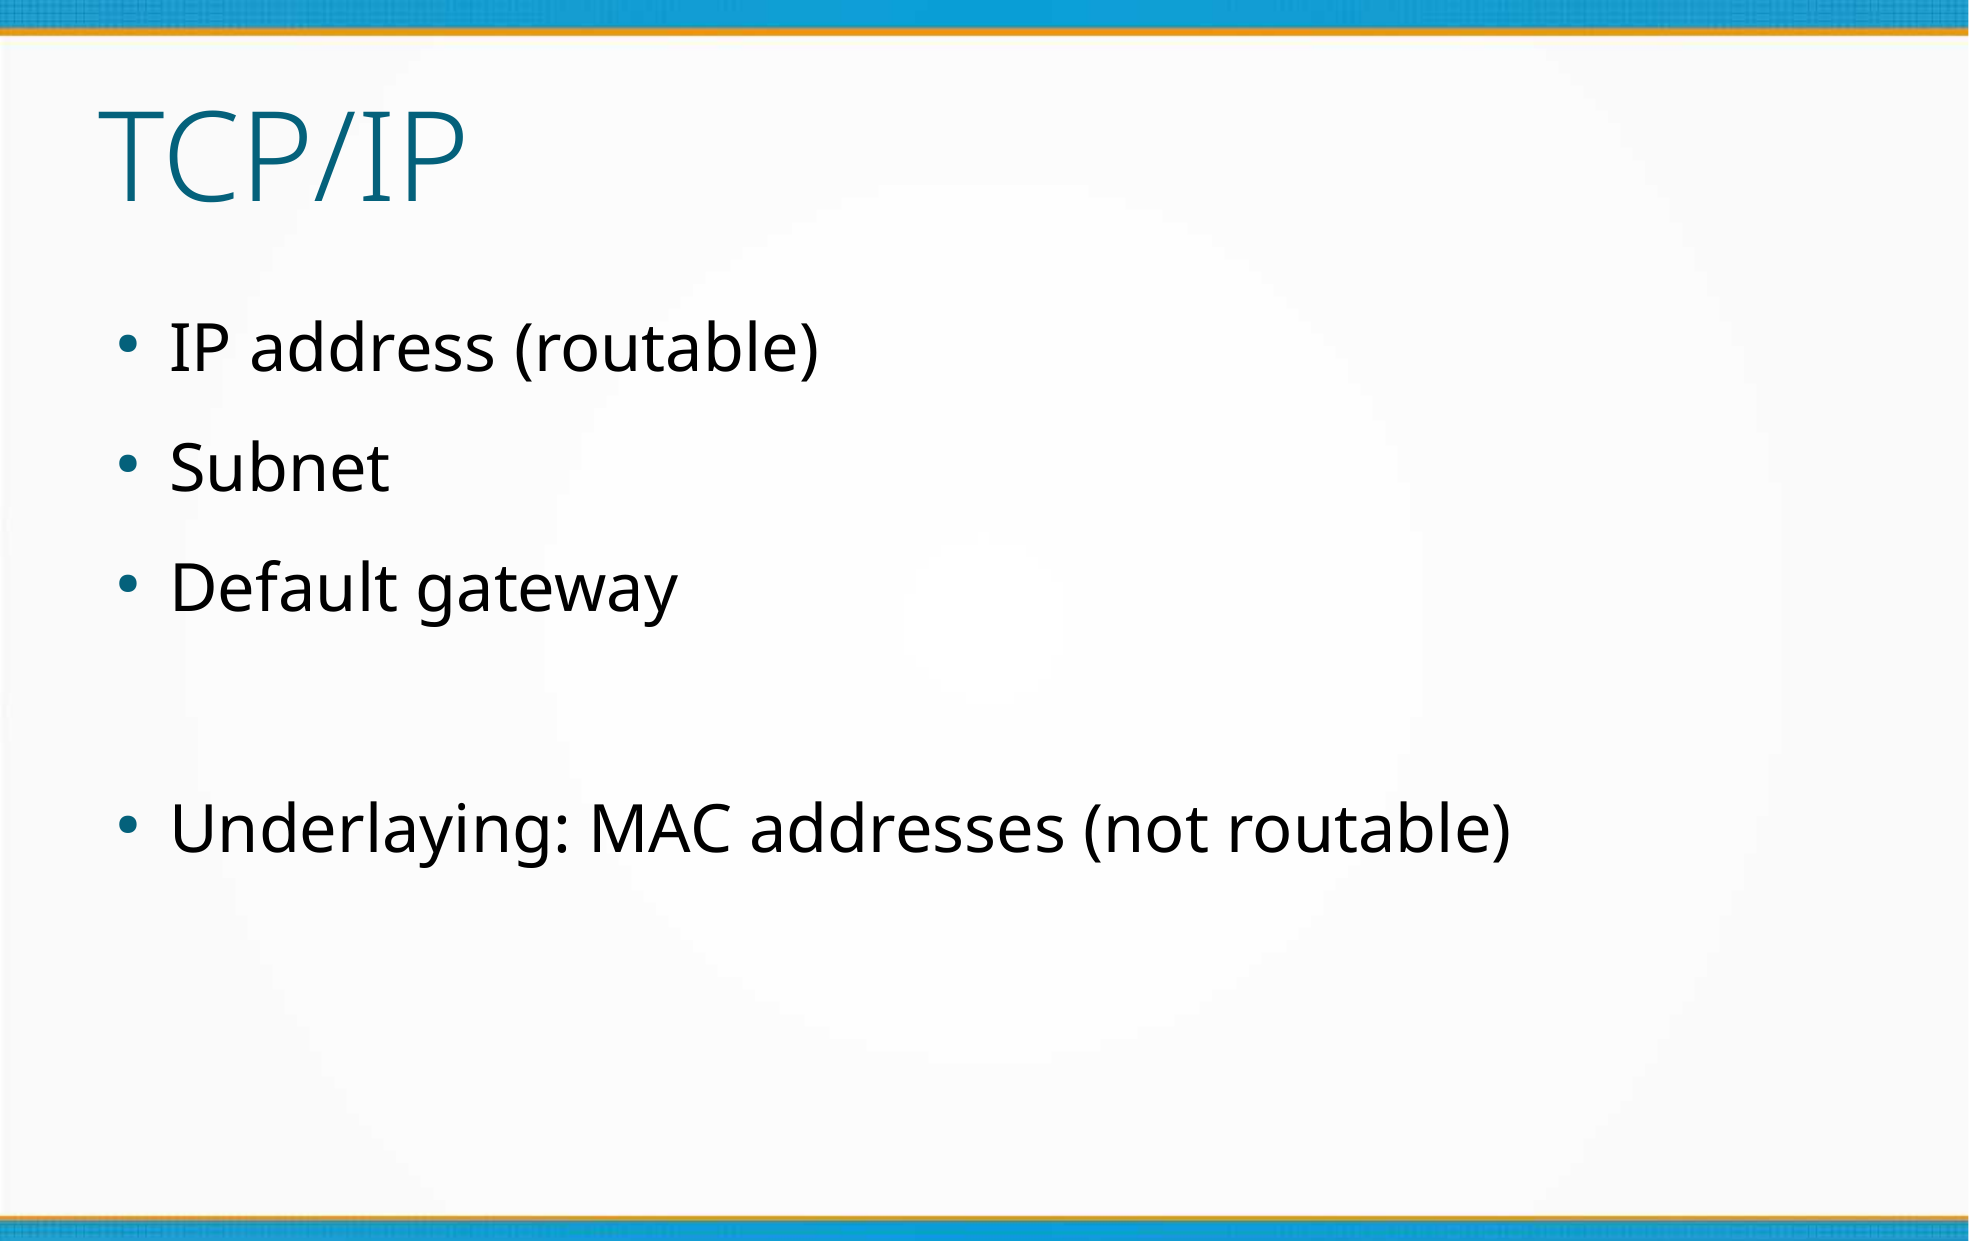

# TCP/IP
IP address (routable)
Subnet
Default gateway
Underlaying: MAC addresses (not routable)